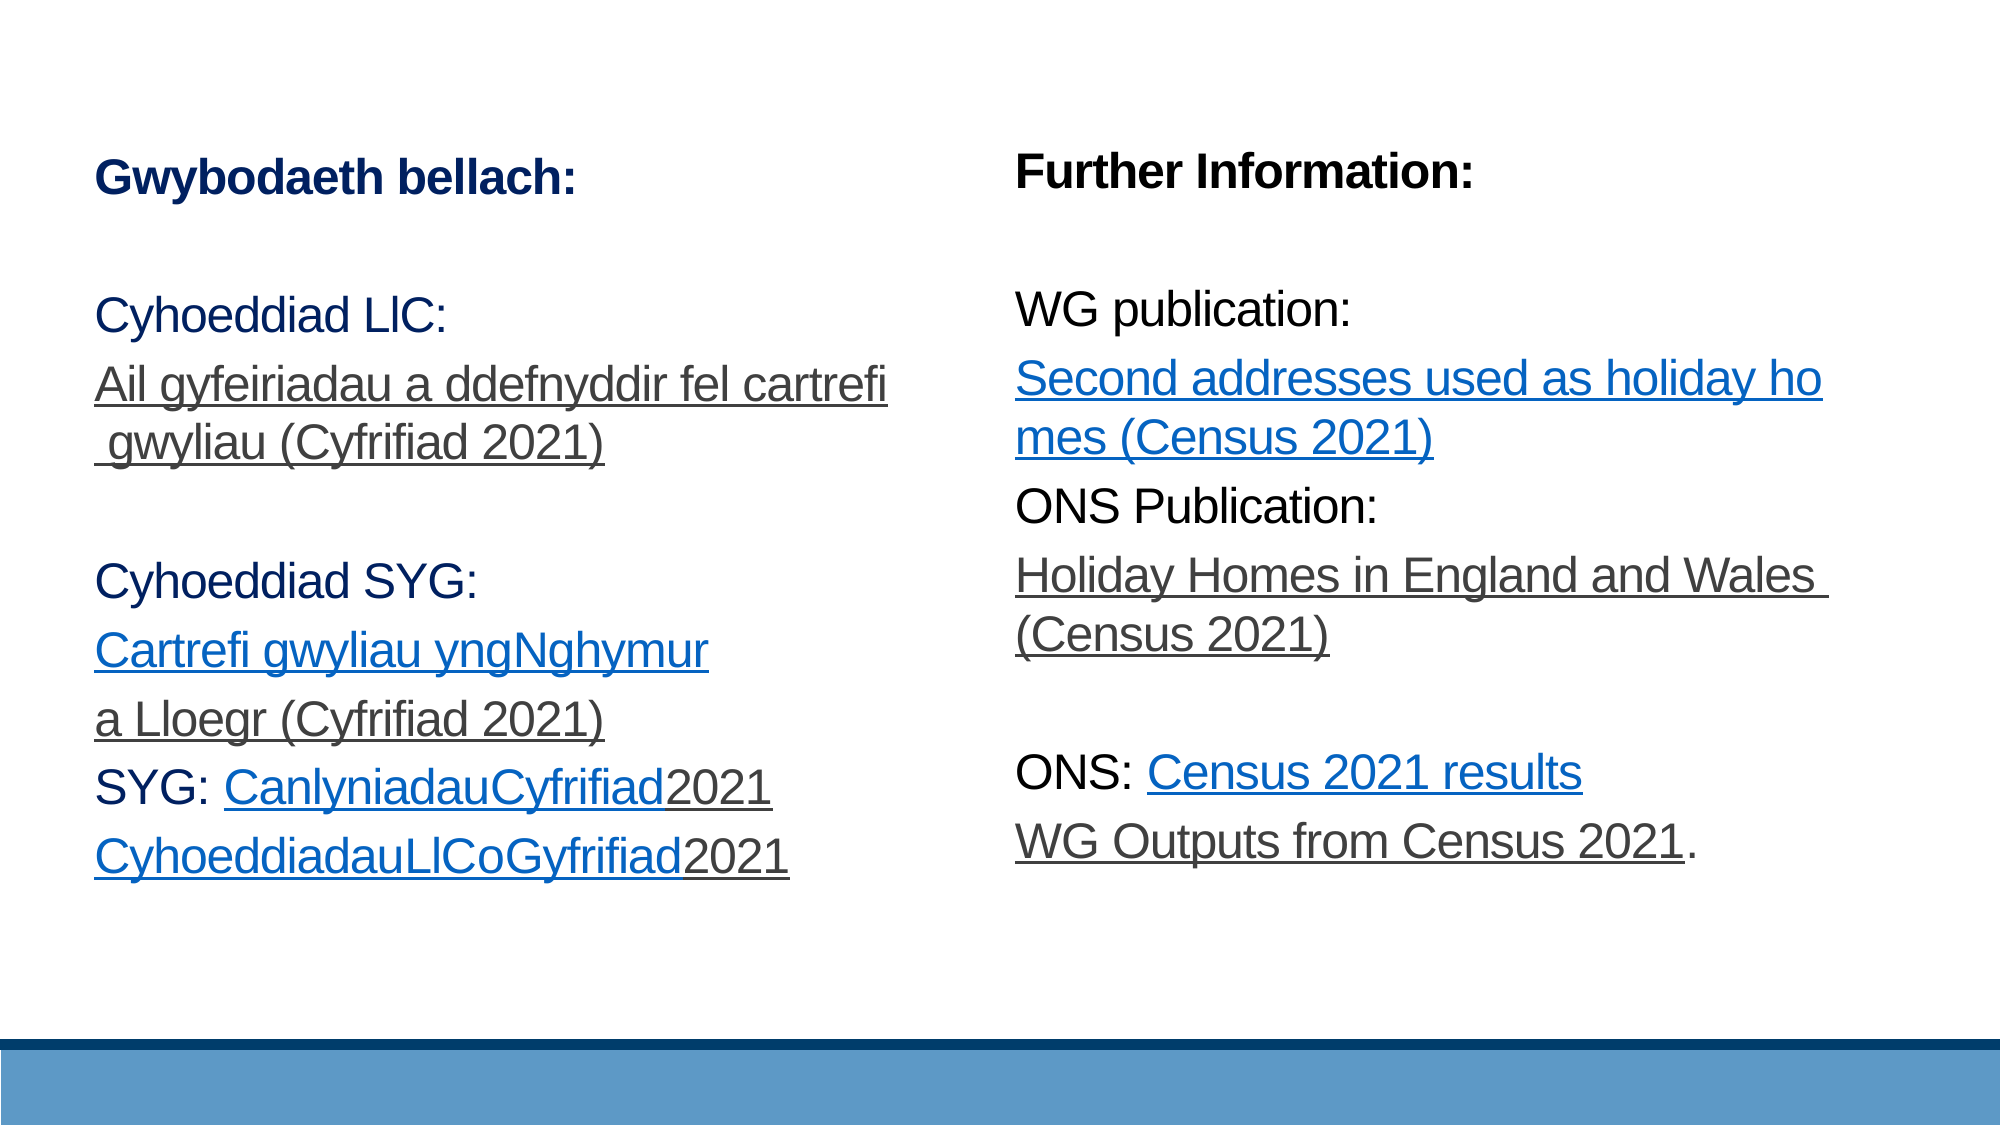

Further Information:
WG publication: Second addresses used as holiday homes (Census 2021)
ONS Publication: Holiday Homes in England and Wales (Census 2021)
ONS: Census 2021 results
WG Outputs from Census 2021.
# Gwybodaeth bellach: Cyhoeddiad LlC: Ail gyfeiriadau a ddefnyddir fel cartrefi gwyliau (Cyfrifiad 2021) Cyhoeddiad SYG: Cartrefi gwyliau yngNghymura Lloegr (Cyfrifiad 2021) SYG: CanlyniadauCyfrifiad2021 CyhoeddiadauLlCoGyfrifiad2021